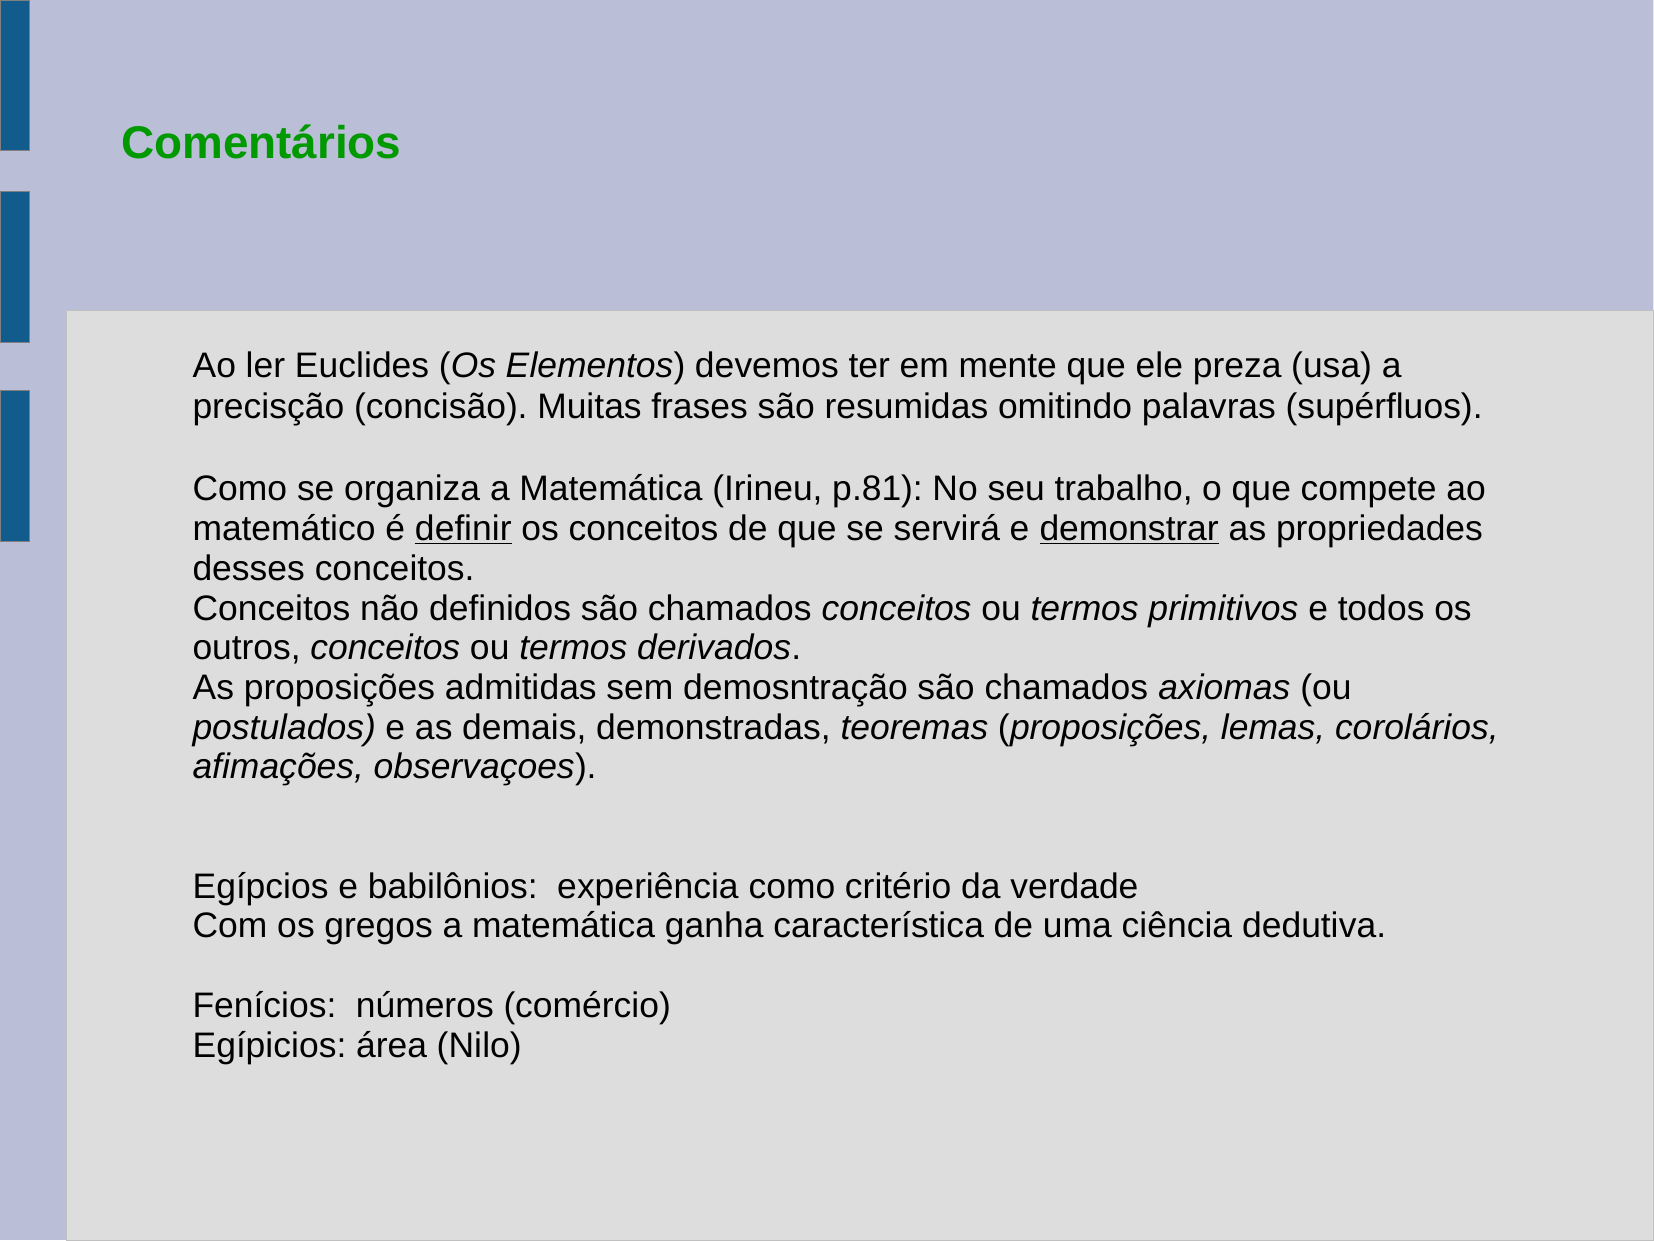

# Comentários
Ao ler Euclides (Os Elementos) devemos ter em mente que ele preza (usa) a precisção (concisão). Muitas frases são resumidas omitindo palavras (supérfluos).
Como se organiza a Matemática (Irineu, p.81): No seu trabalho, o que compete ao matemático é definir os conceitos de que se servirá e demonstrar as propriedades desses conceitos.
Conceitos não definidos são chamados conceitos ou termos primitivos e todos os outros, conceitos ou termos derivados.
As proposições admitidas sem demosntração são chamados axiomas (ou postulados) e as demais, demonstradas, teoremas (proposições, lemas, corolários, afimações, observaçoes).
Egípcios e babilônios: experiência como critério da verdade
Com os gregos a matemática ganha característica de uma ciência dedutiva.
Fenícios: números (comércio)
Egípicios: área (Nilo)